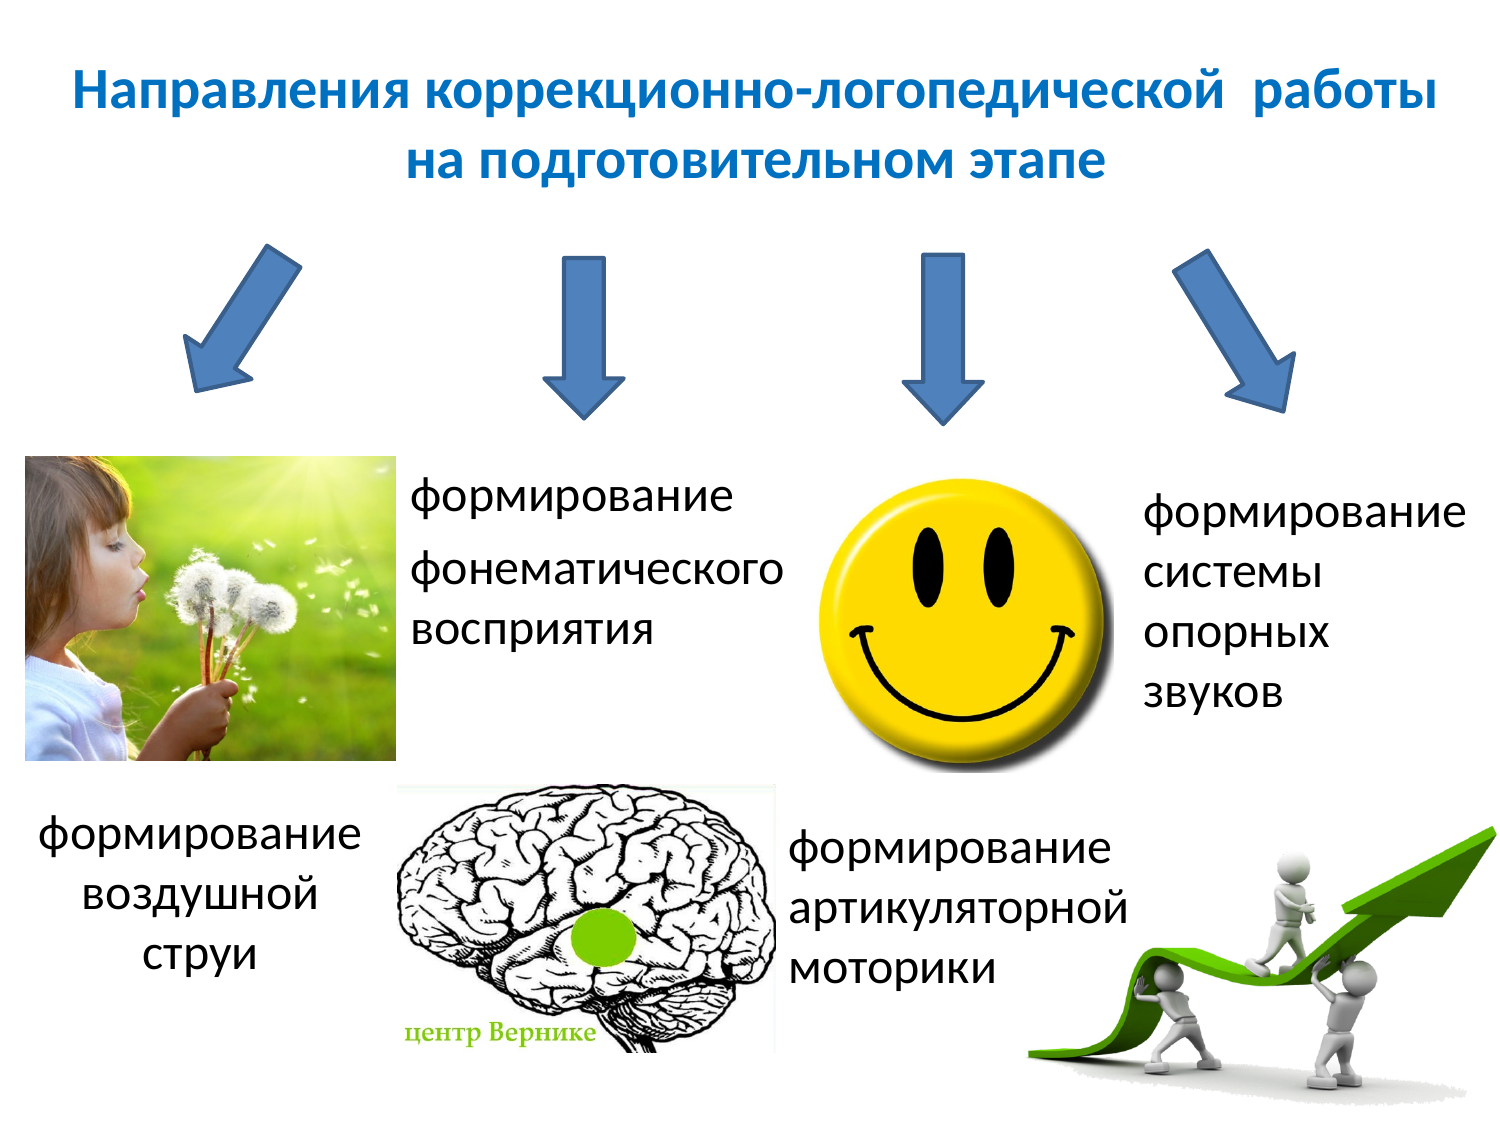

# Направления коррекционно-логопедической работы на подготовительном этапе
формирование
фонематического восприятия
формирование системы опорных звуков
формирование воздушной струи
формирование артикуляторной моторики